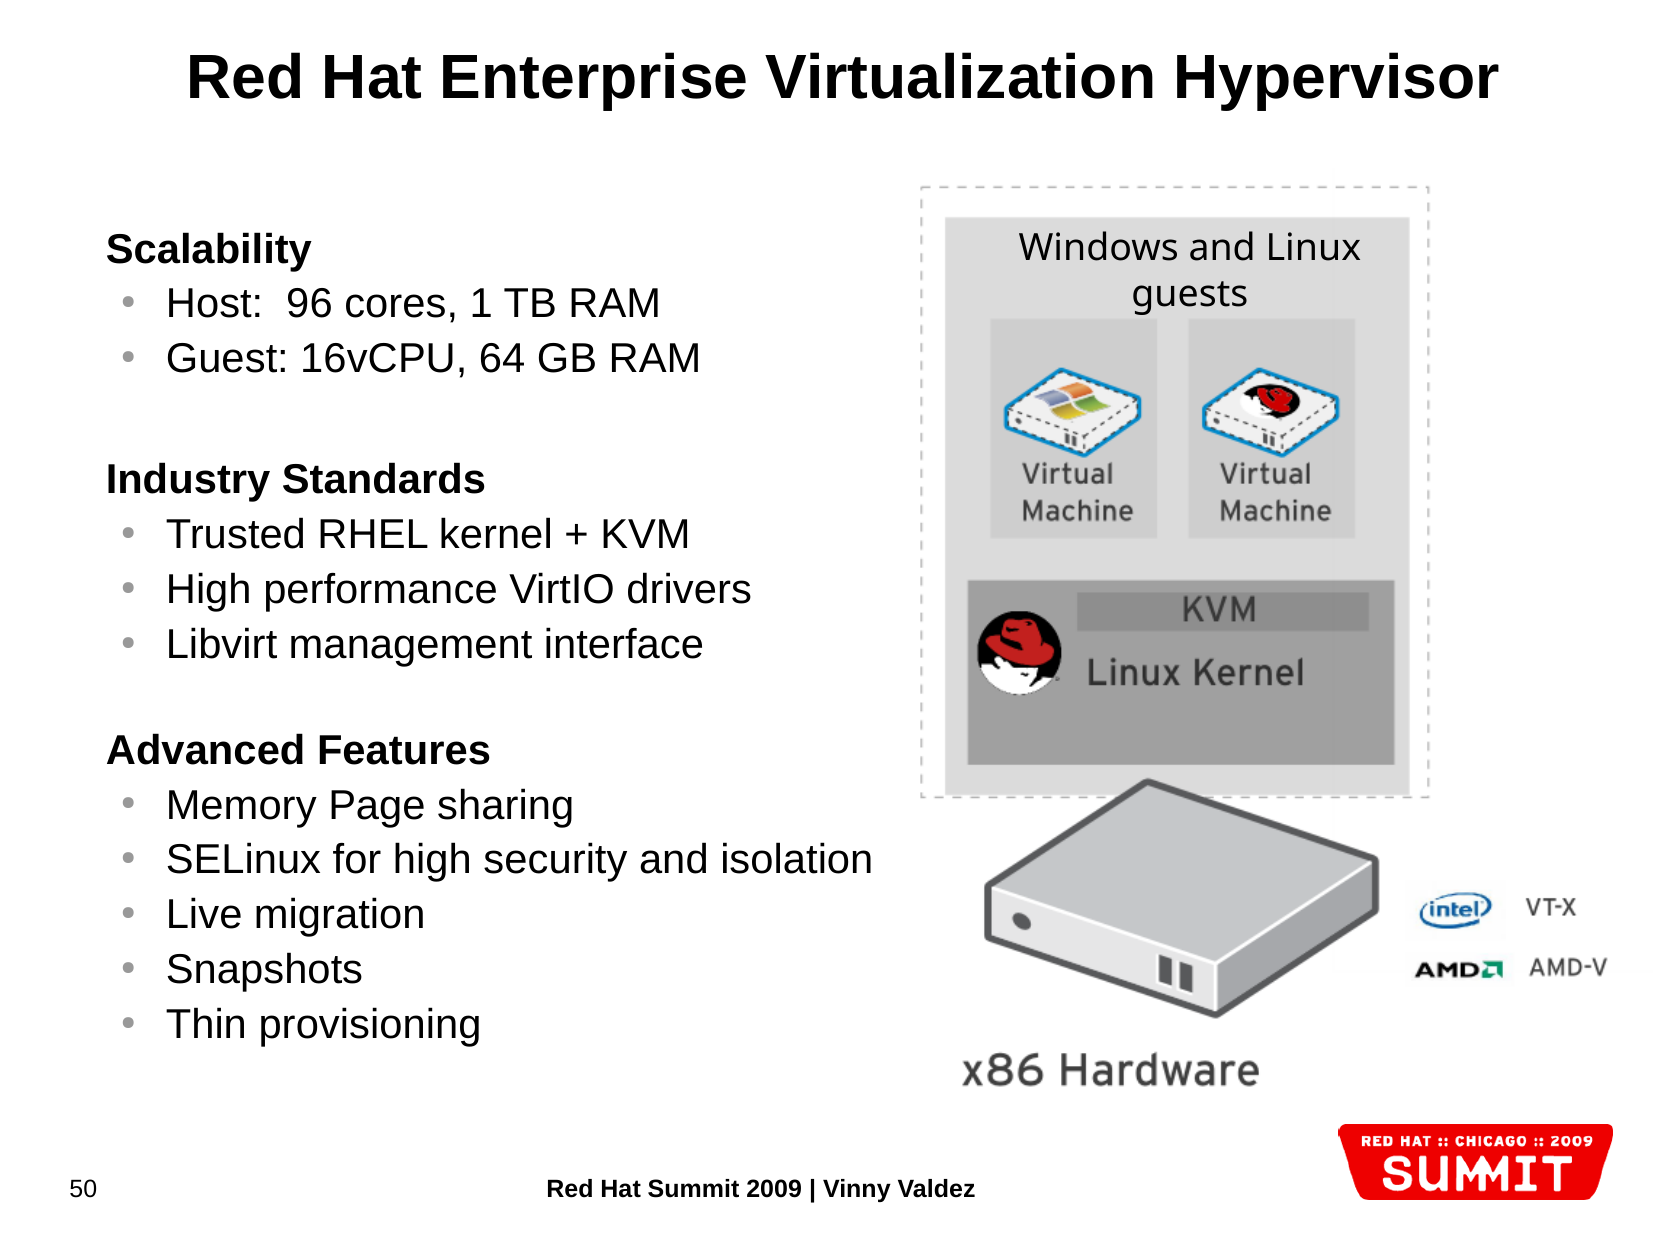

# Red Hat Enterprise Virtualization Hypervisor
Windows and Linux guests
Scalability
Host: 96 cores, 1 TB RAM
Guest: 16vCPU, 64 GB RAM
Industry Standards
Trusted RHEL kernel + KVM
High performance VirtIO drivers
Libvirt management interface
Advanced Features
Memory Page sharing
SELinux for high security and isolation
Live migration
Snapshots
Thin provisioning